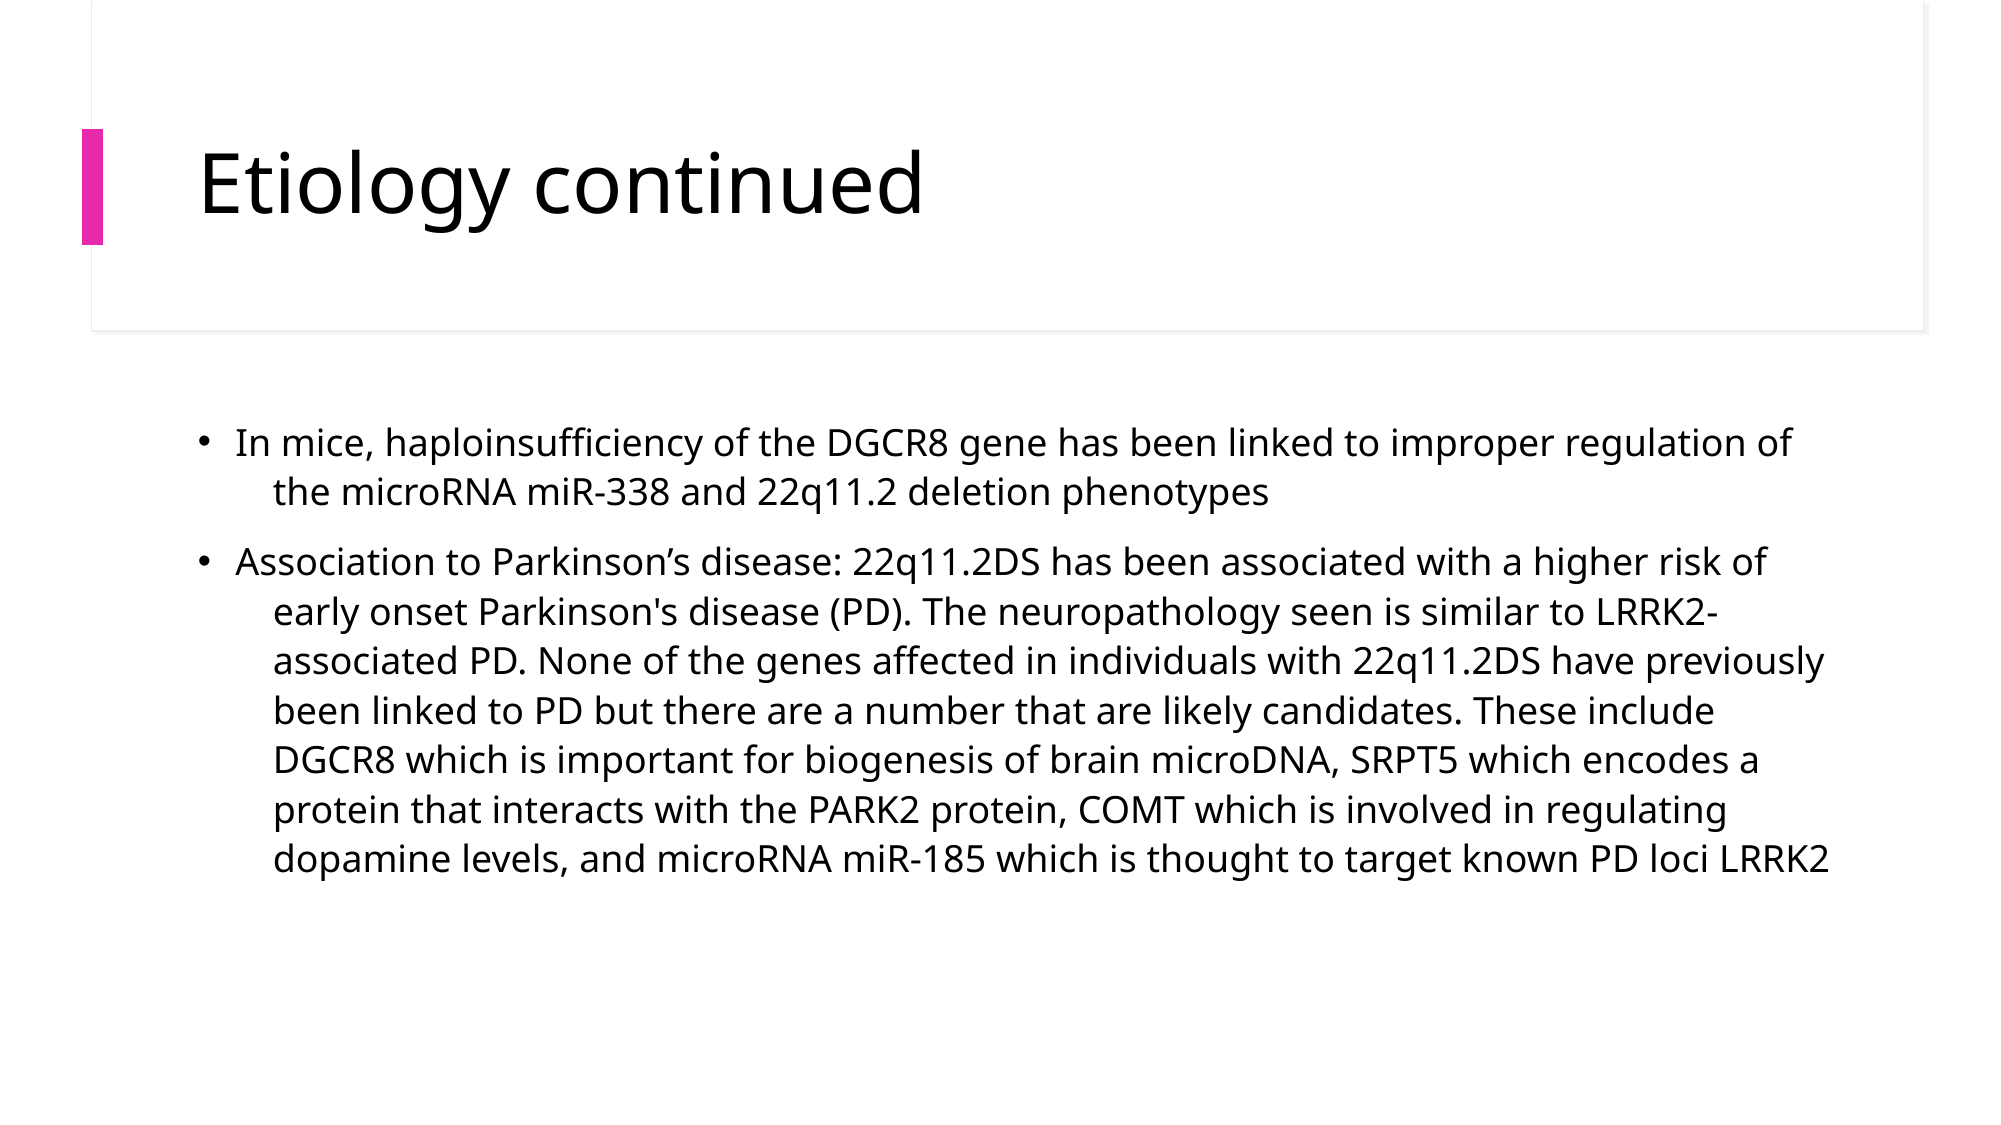

# Etiology continued
In mice, haploinsufficiency of the DGCR8 gene has been linked to improper regulation of the microRNA miR-338 and 22q11.2 deletion phenotypes
Association to Parkinson’s disease: 22q11.2DS has been associated with a higher risk of early onset Parkinson's disease (PD). The neuropathology seen is similar to LRRK2-associated PD. None of the genes affected in individuals with 22q11.2DS have previously been linked to PD but there are a number that are likely candidates. These include DGCR8 which is important for biogenesis of brain microDNA, SRPT5 which encodes a protein that interacts with the PARK2 protein, COMT which is involved in regulating dopamine levels, and microRNA miR-185 which is thought to target known PD loci LRRK2